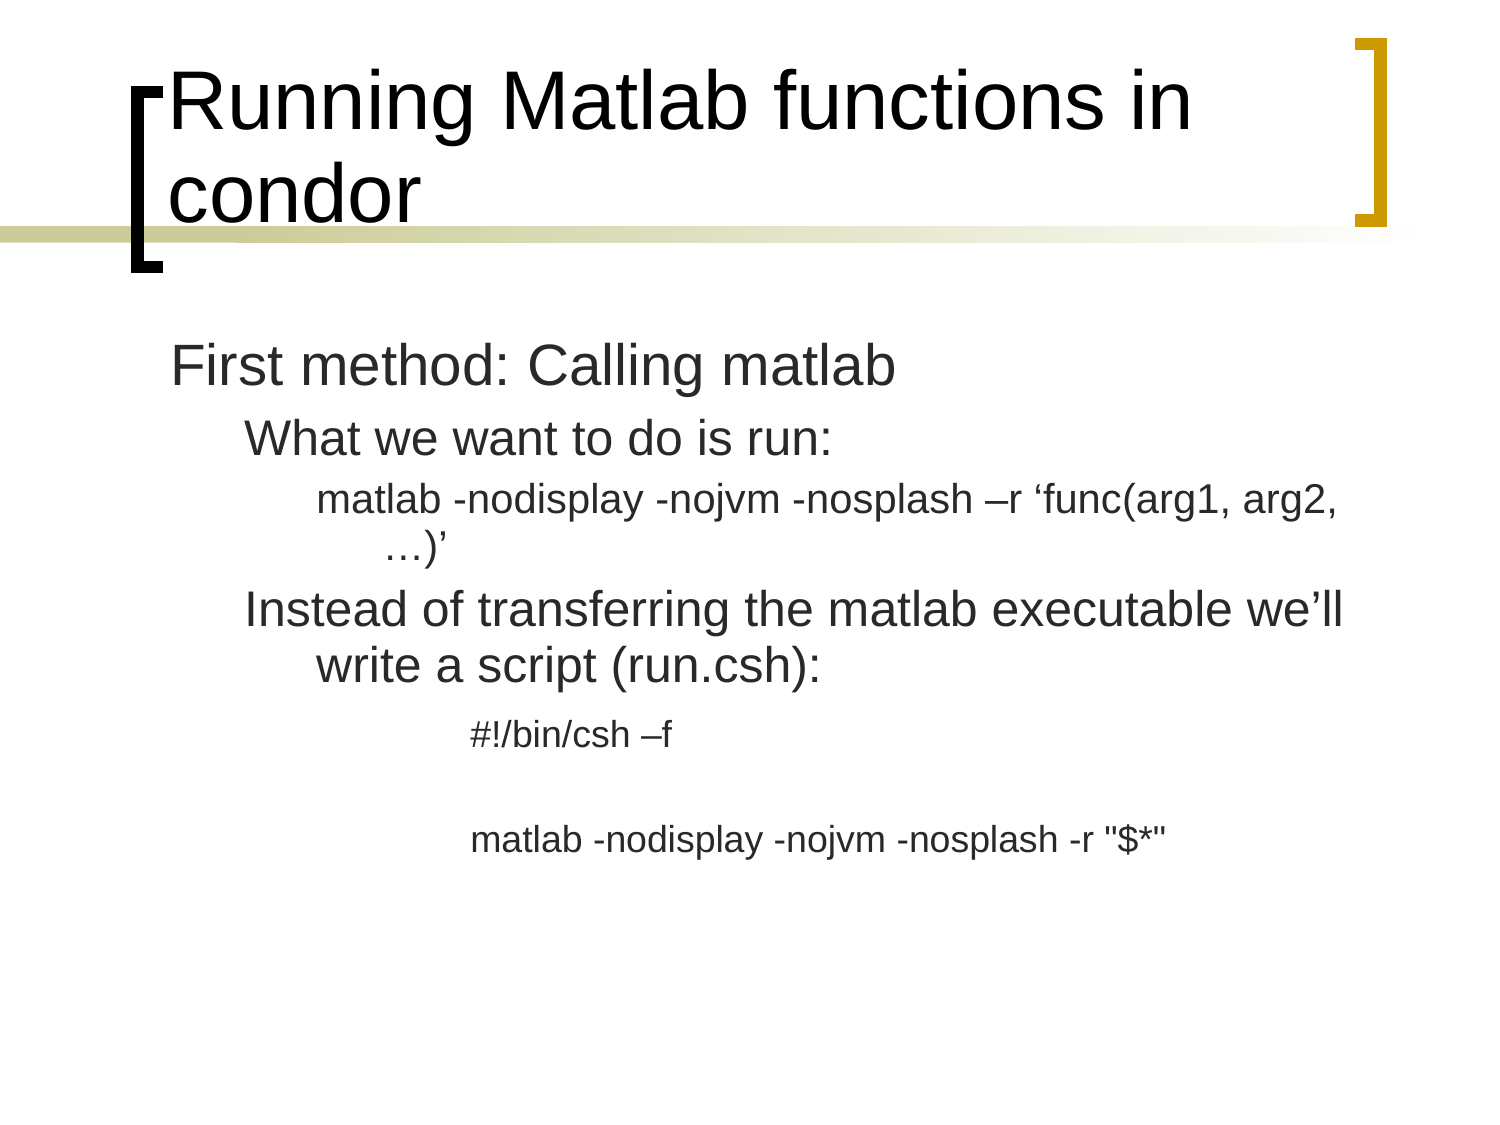

# Running Matlab functions in condor
First method: Calling matlab
What we want to do is run:
matlab -nodisplay -nojvm -nosplash –r ‘func(arg1, arg2, …)’
Instead of transferring the matlab executable we’ll write a script (run.csh):
			#!/bin/csh –f
			matlab -nodisplay -nojvm -nosplash -r "$*"